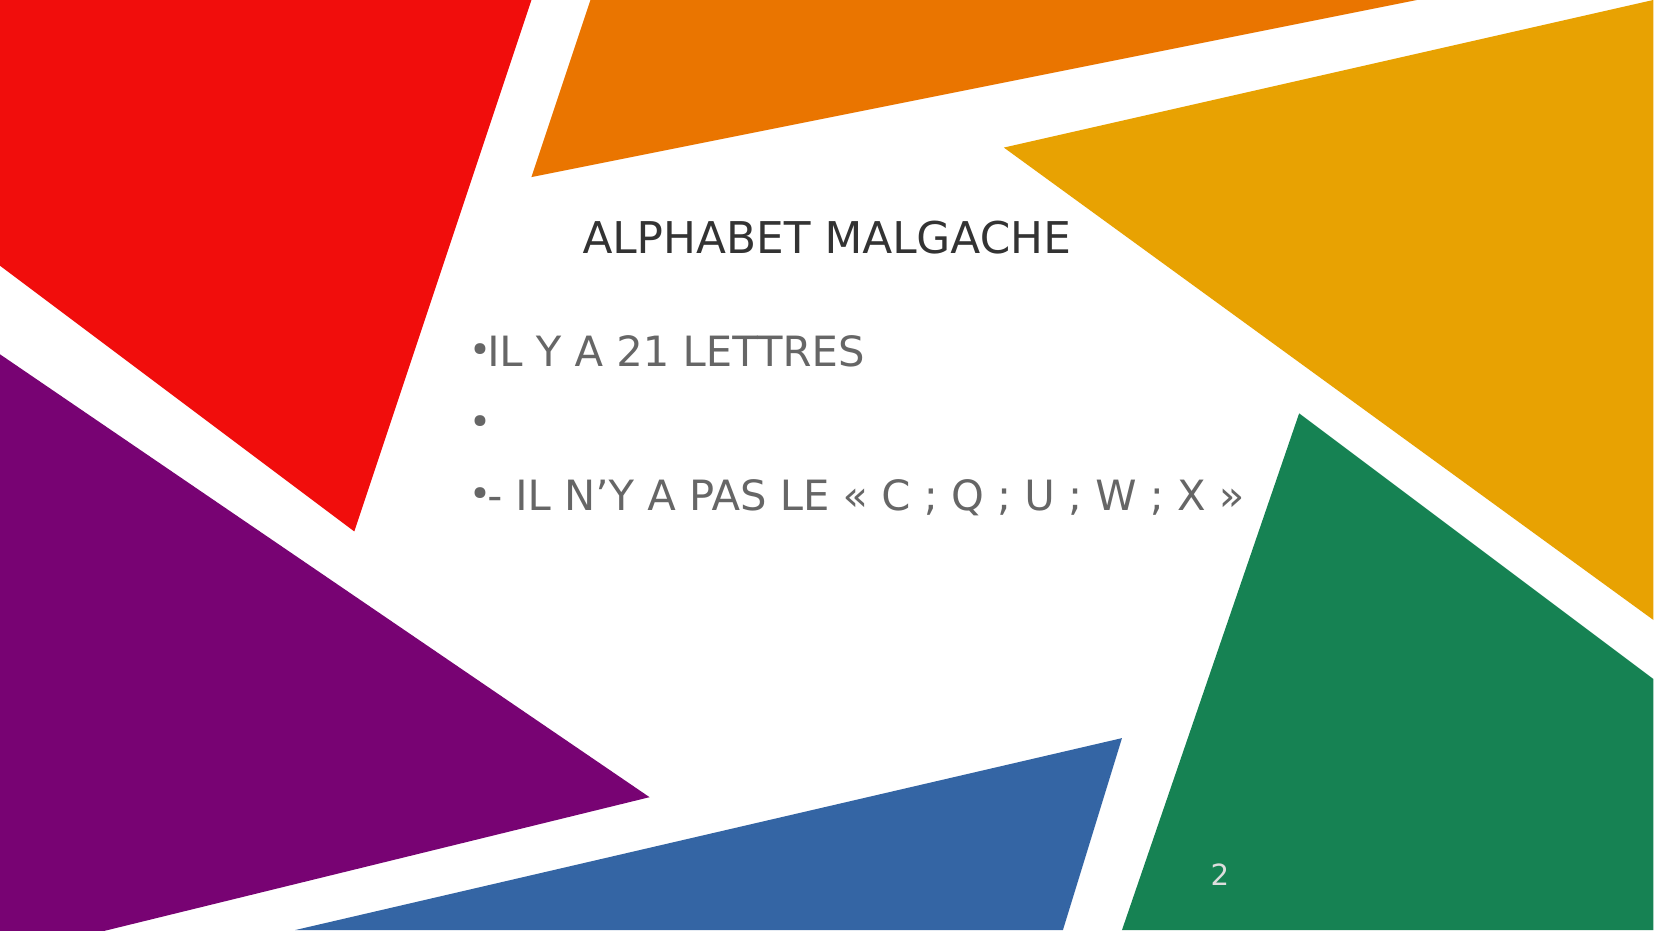

# ALPHABET MALGACHE
IL Y A 21 LETTRES
- IL N’Y A PAS LE « C ; Q ; U ; W ; X »